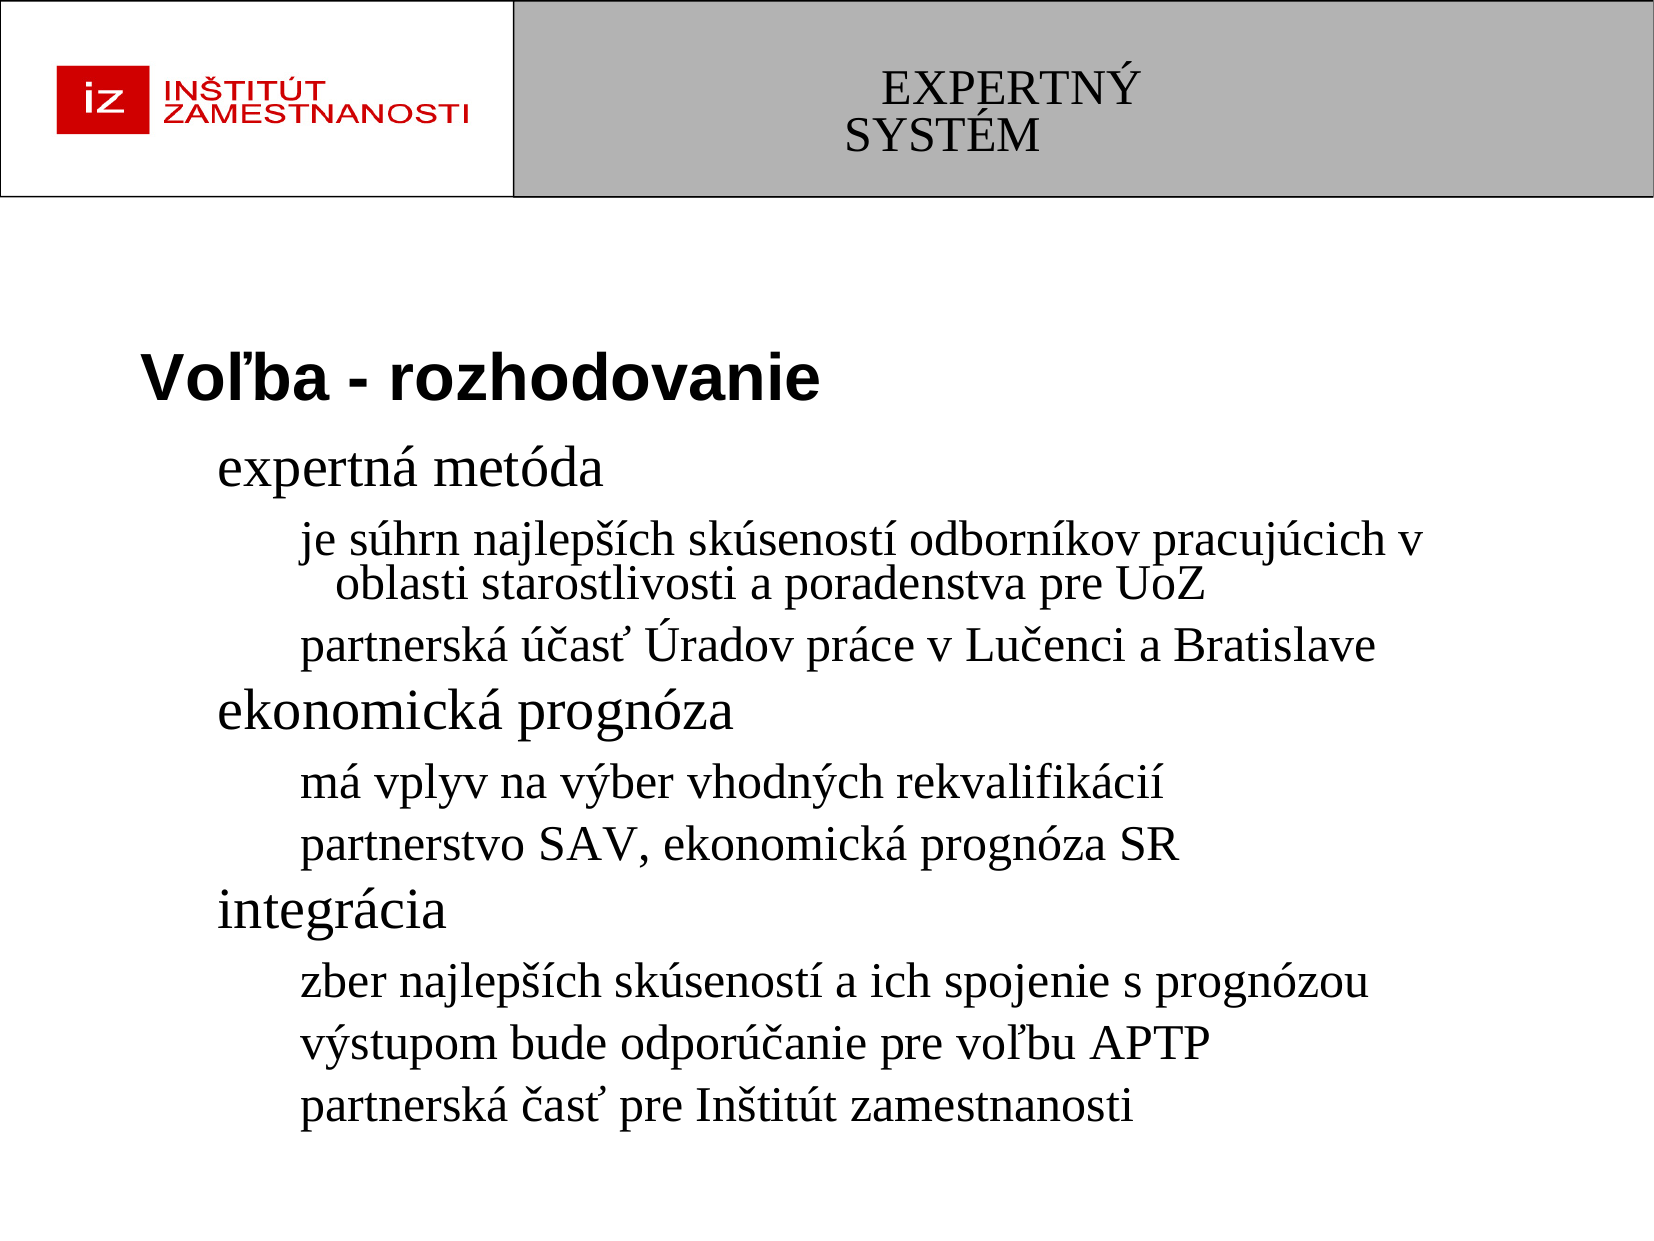

EXPERTNÝ SYSTÉM
# Voľba - rozhodovanie
expertná metóda
je súhrn najlepších skúseností odborníkov pracujúcich v oblasti starostlivosti a poradenstva pre UoZ
partnerská účasť Úradov práce v Lučenci a Bratislave
ekonomická prognóza
má vplyv na výber vhodných rekvalifikácií
partnerstvo SAV, ekonomická prognóza SR
integrácia
zber najlepších skúseností a ich spojenie s prognózou
výstupom bude odporúčanie pre voľbu APTP
partnerská časť pre Inštitút zamestnanosti